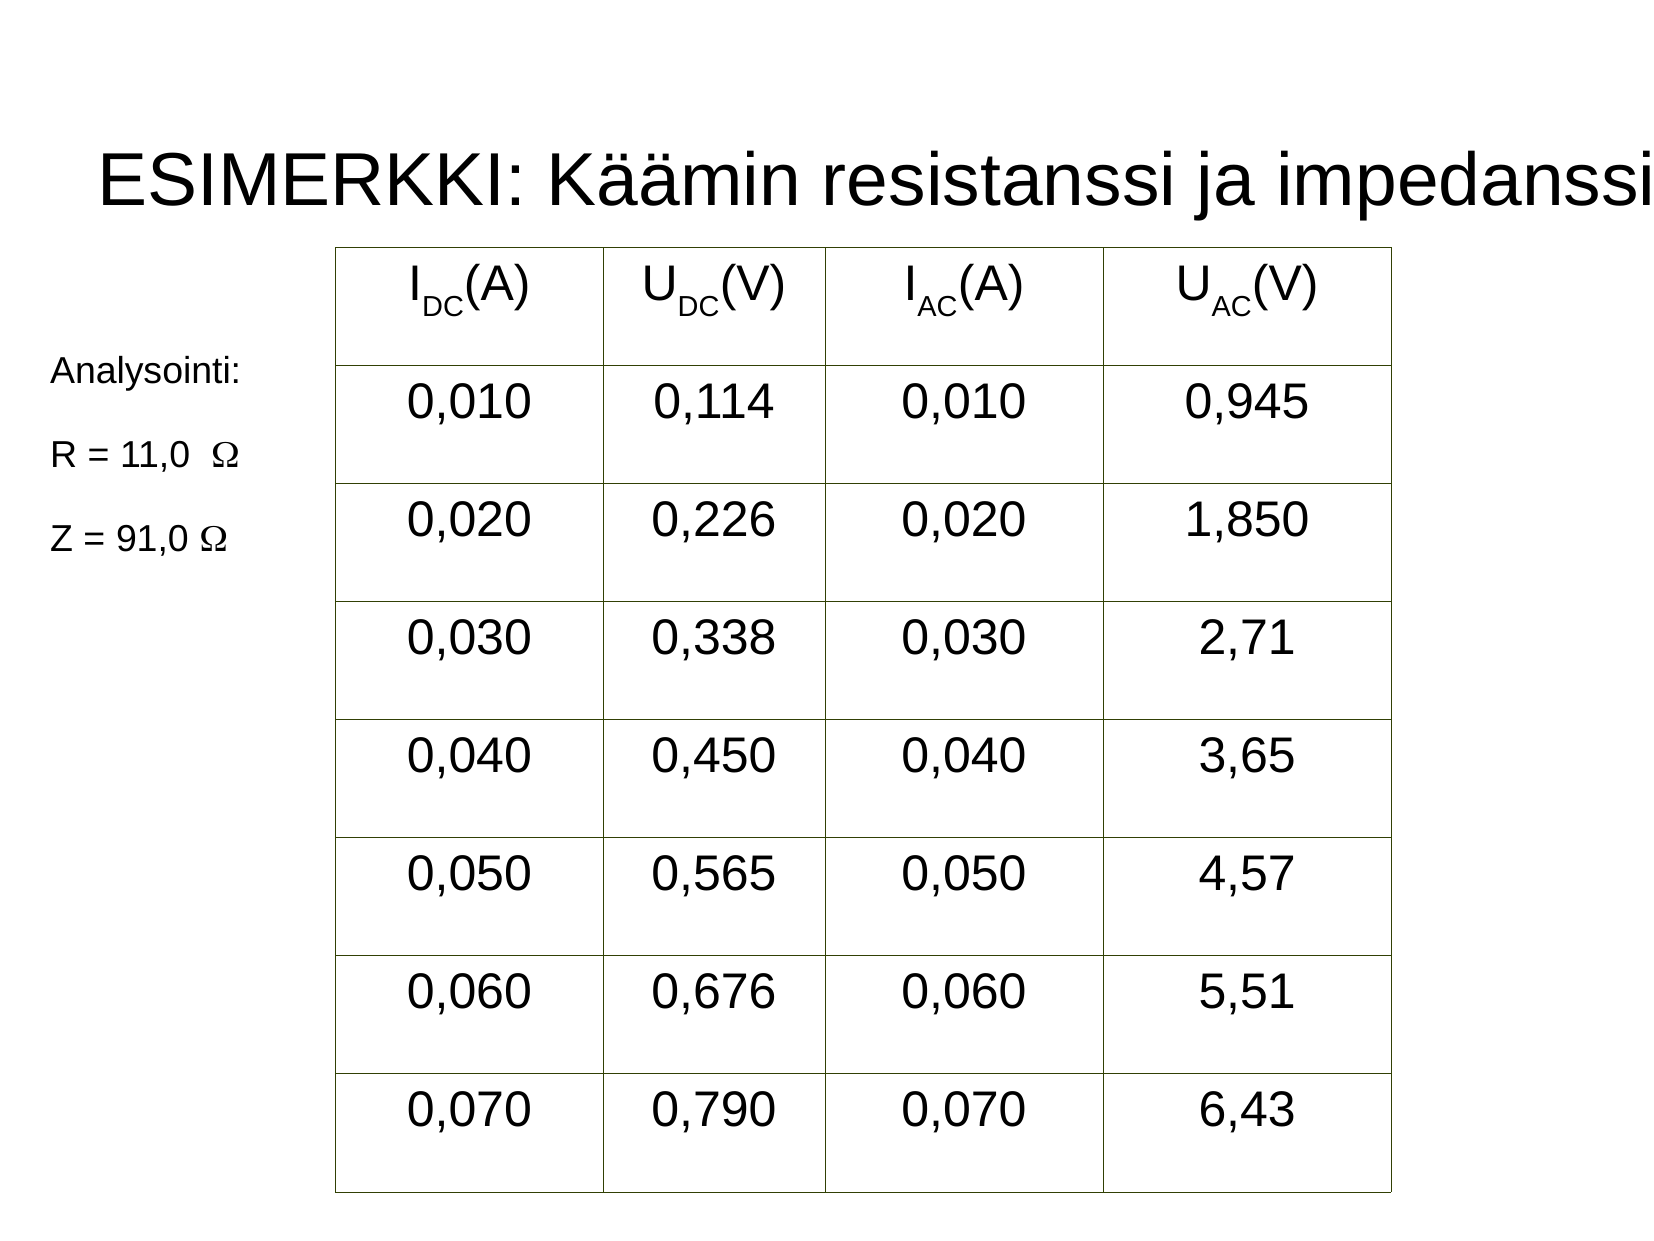

ESIMERKKI: Käämin resistanssi ja impedanssi
| IDC(A) | UDC(V) | IAC(A) | UAC(V) |
| --- | --- | --- | --- |
| 0,010 | 0,114 | 0,010 | 0,945 |
| 0,020 | 0,226 | 0,020 | 1,850 |
| 0,030 | 0,338 | 0,030 | 2,71 |
| 0,040 | 0,450 | 0,040 | 3,65 |
| 0,050 | 0,565 | 0,050 | 4,57 |
| 0,060 | 0,676 | 0,060 | 5,51 |
| 0,070 | 0,790 | 0,070 | 6,43 |
Analysointi:
R = 11,0 W
Z = 91,0 W